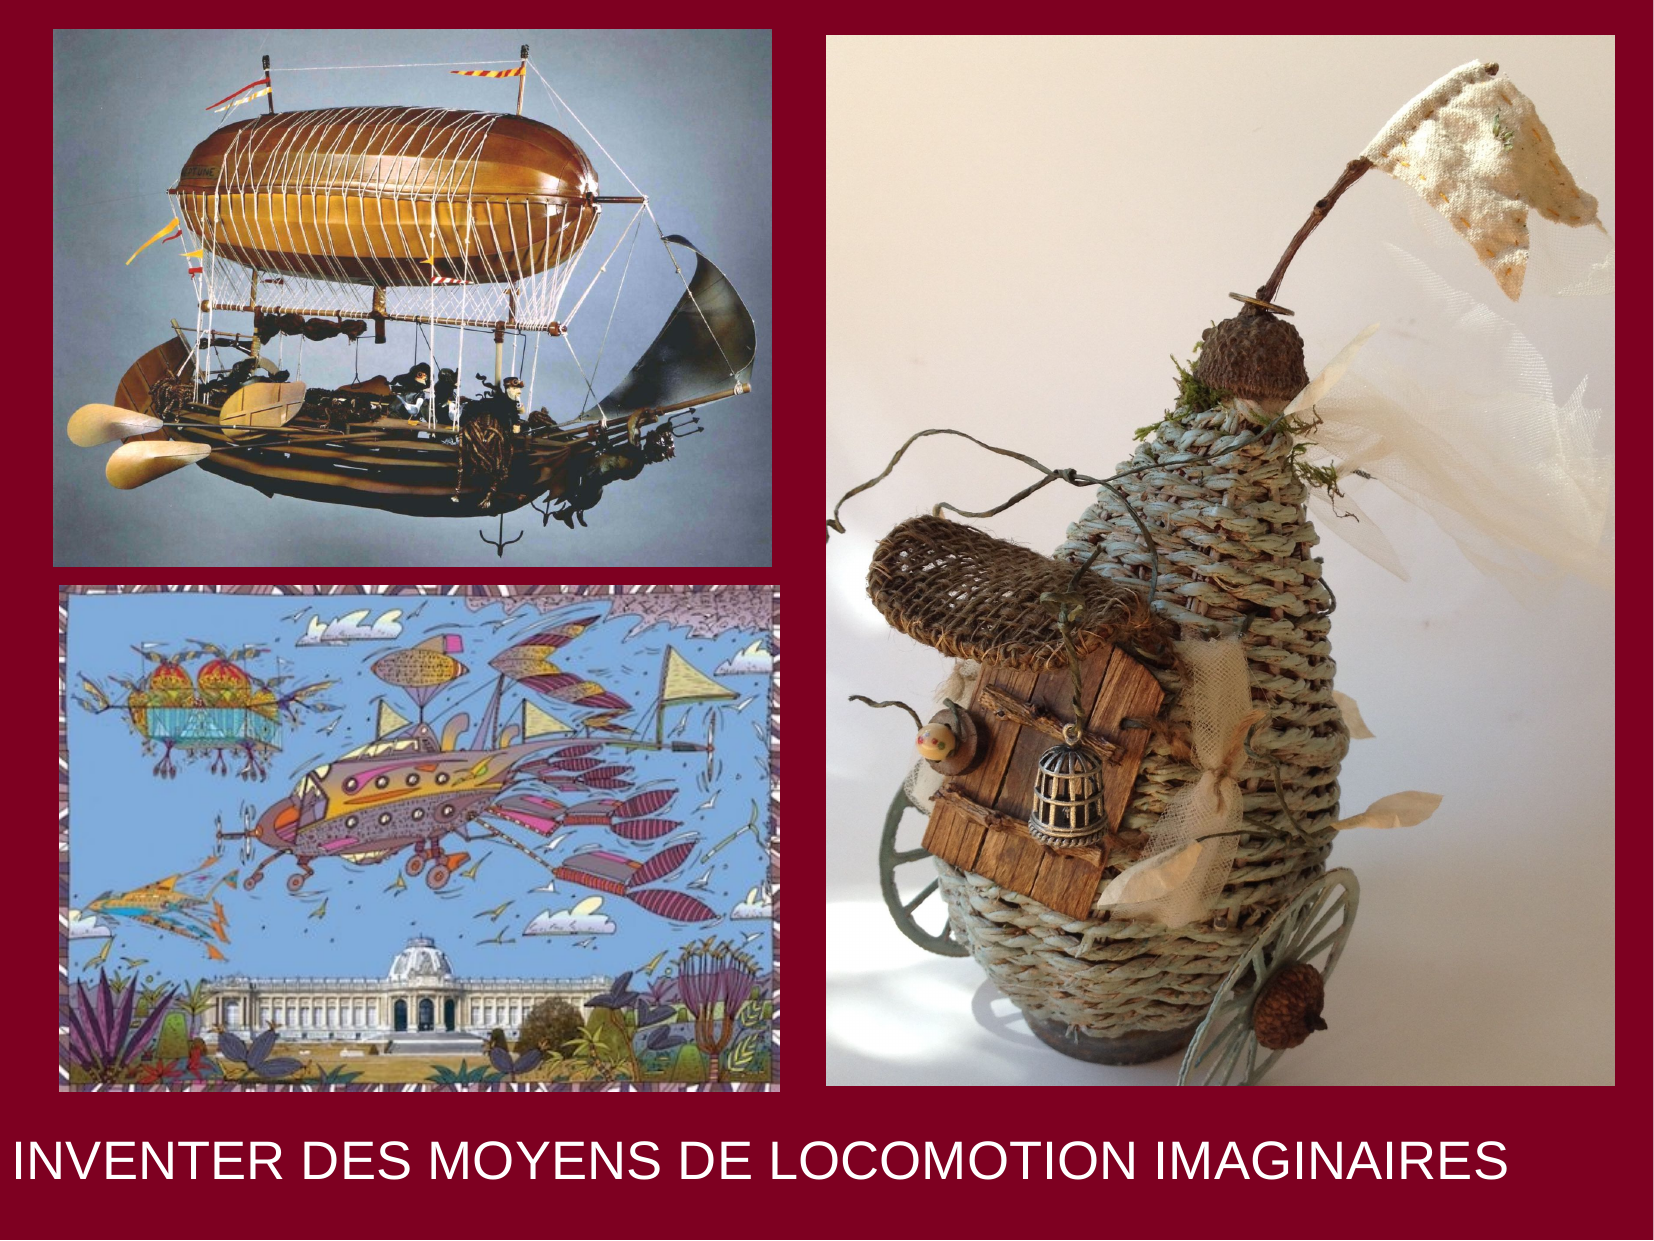

# INVENTER DES MOYENS DE LOCOMOTION IMAGINAIRES